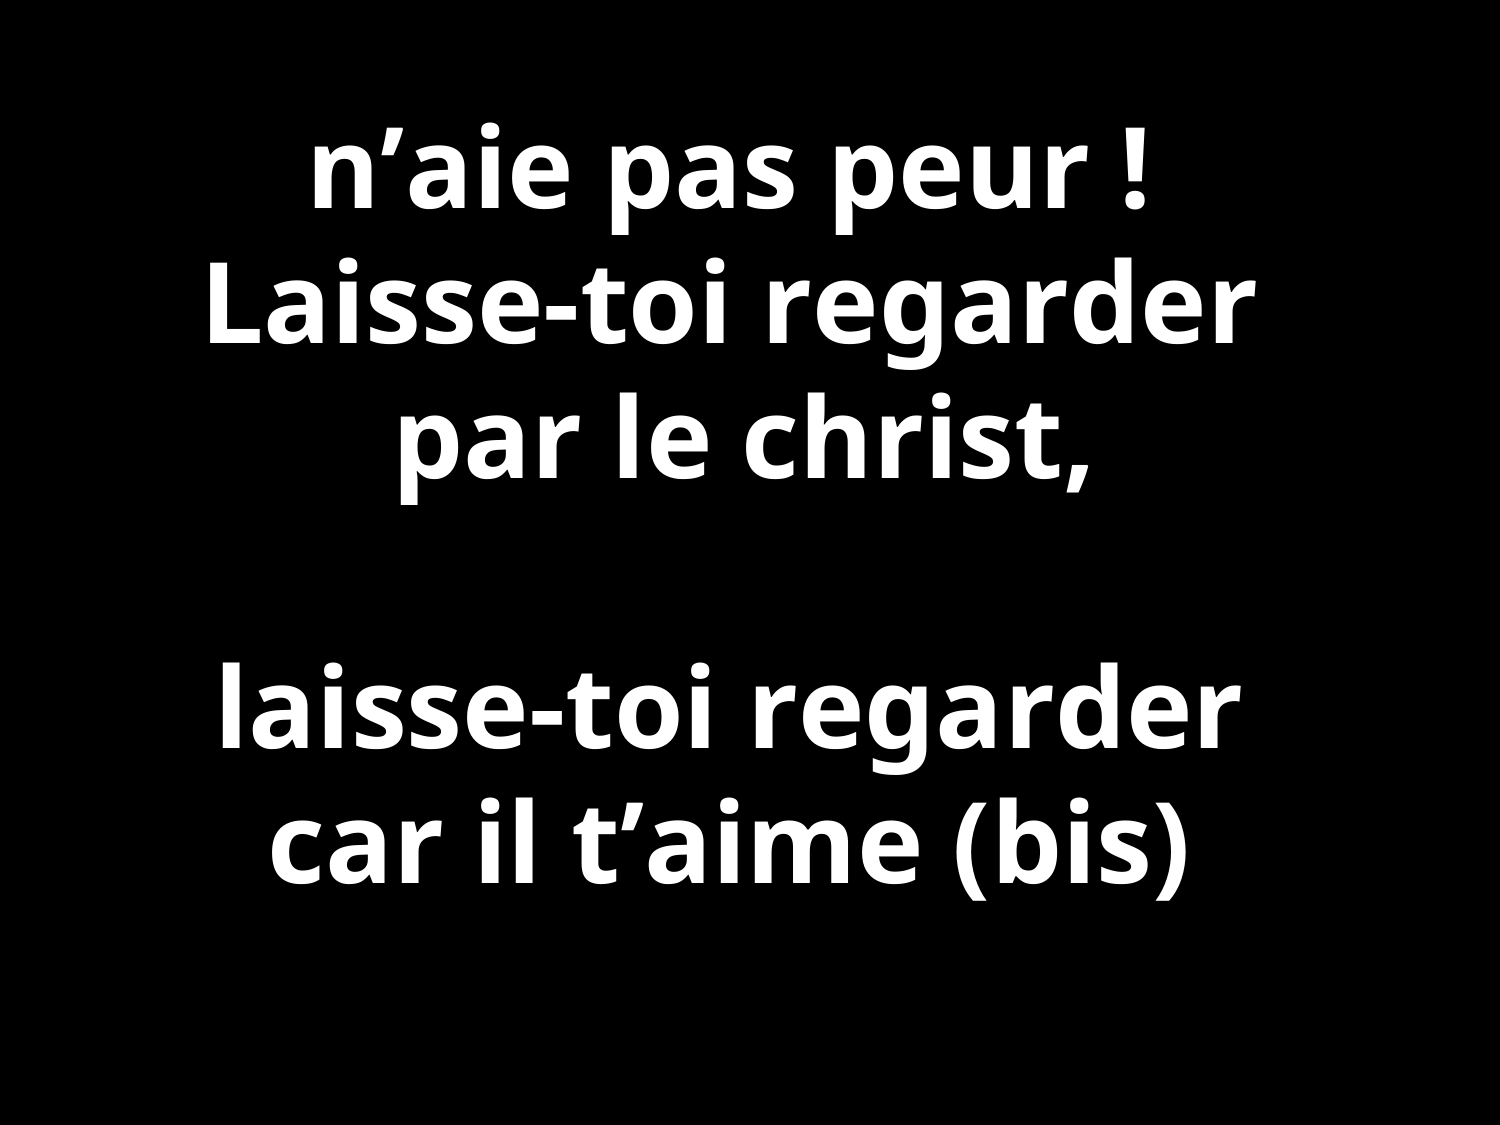

# n’aie pas peur ! Laisse-toi regarder par le christ, laisse-toi regarder car il t’aime (bis)